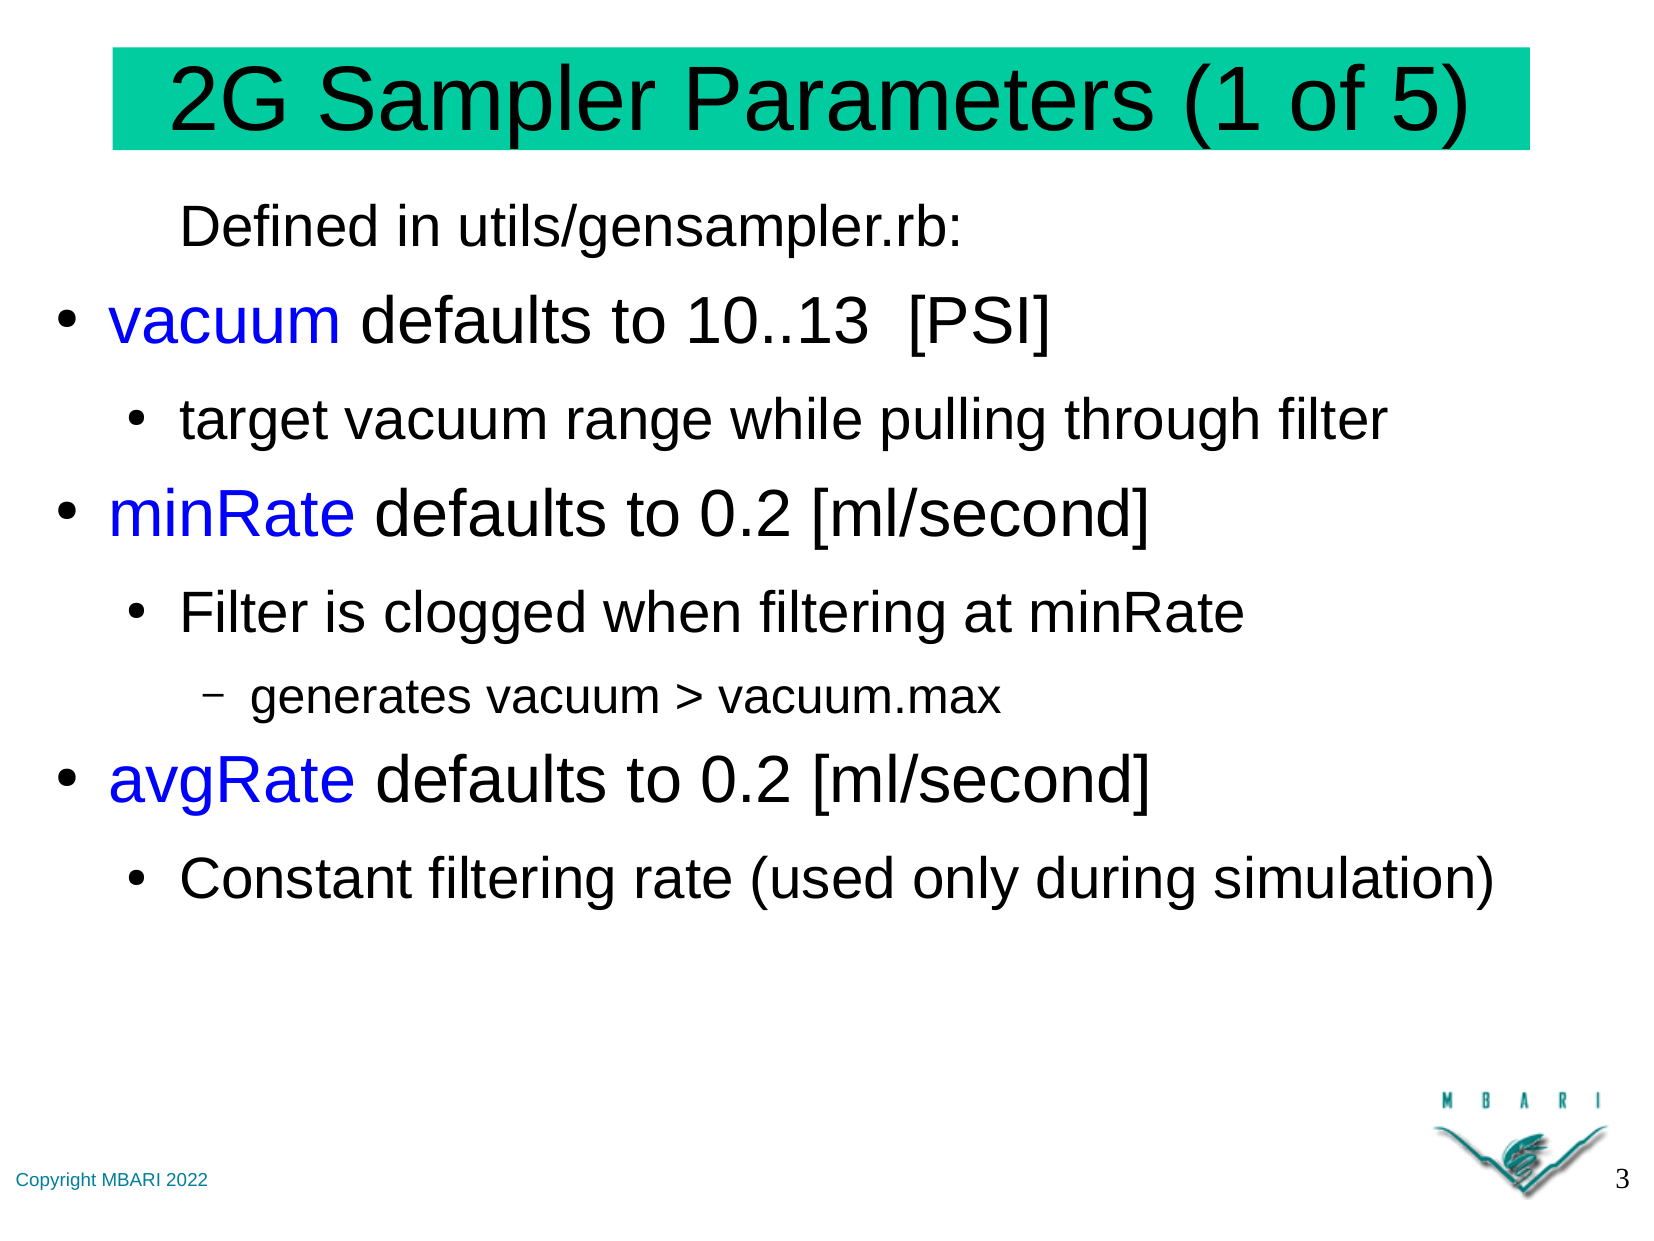

# 2G Sampler Parameters (1 of 5)
Defined in utils/gensampler.rb:
vacuum defaults to 10..13 [PSI]
target vacuum range while pulling through filter
minRate defaults to 0.2 [ml/second]
Filter is clogged when filtering at minRate
generates vacuum > vacuum.max
avgRate defaults to 0.2 [ml/second]
Constant filtering rate (used only during simulation)